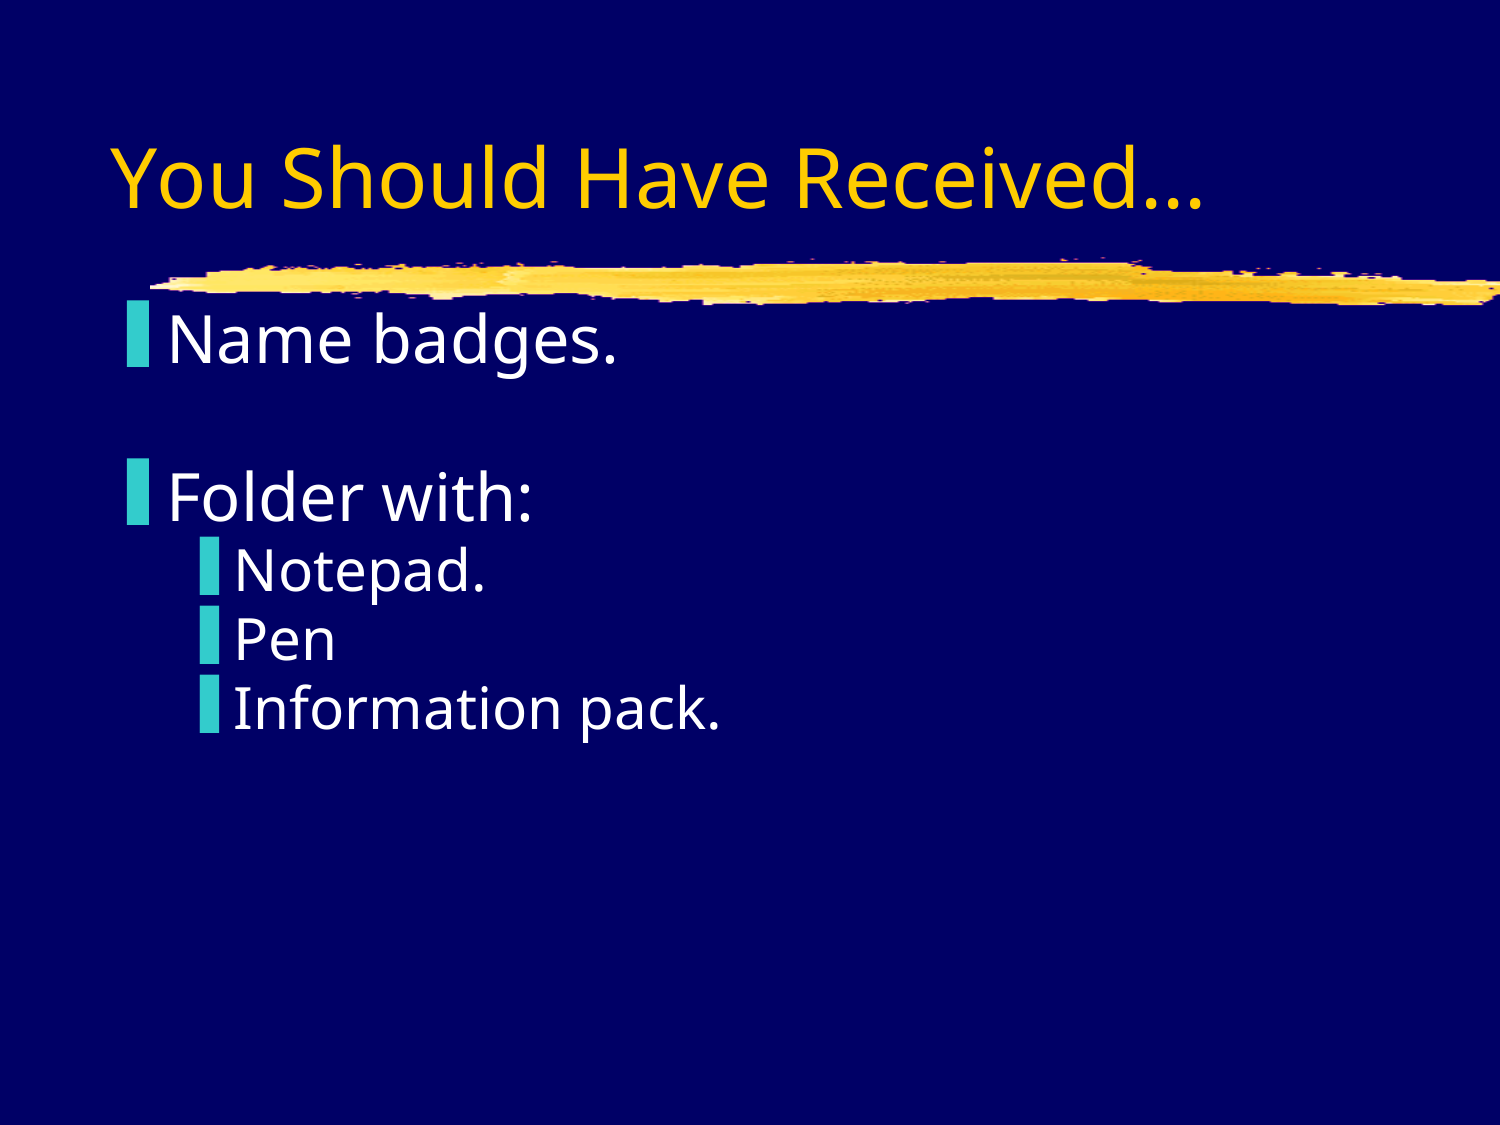

# You Should Have Received...
Name badges.
Folder with:
Notepad.
Pen
Information pack.